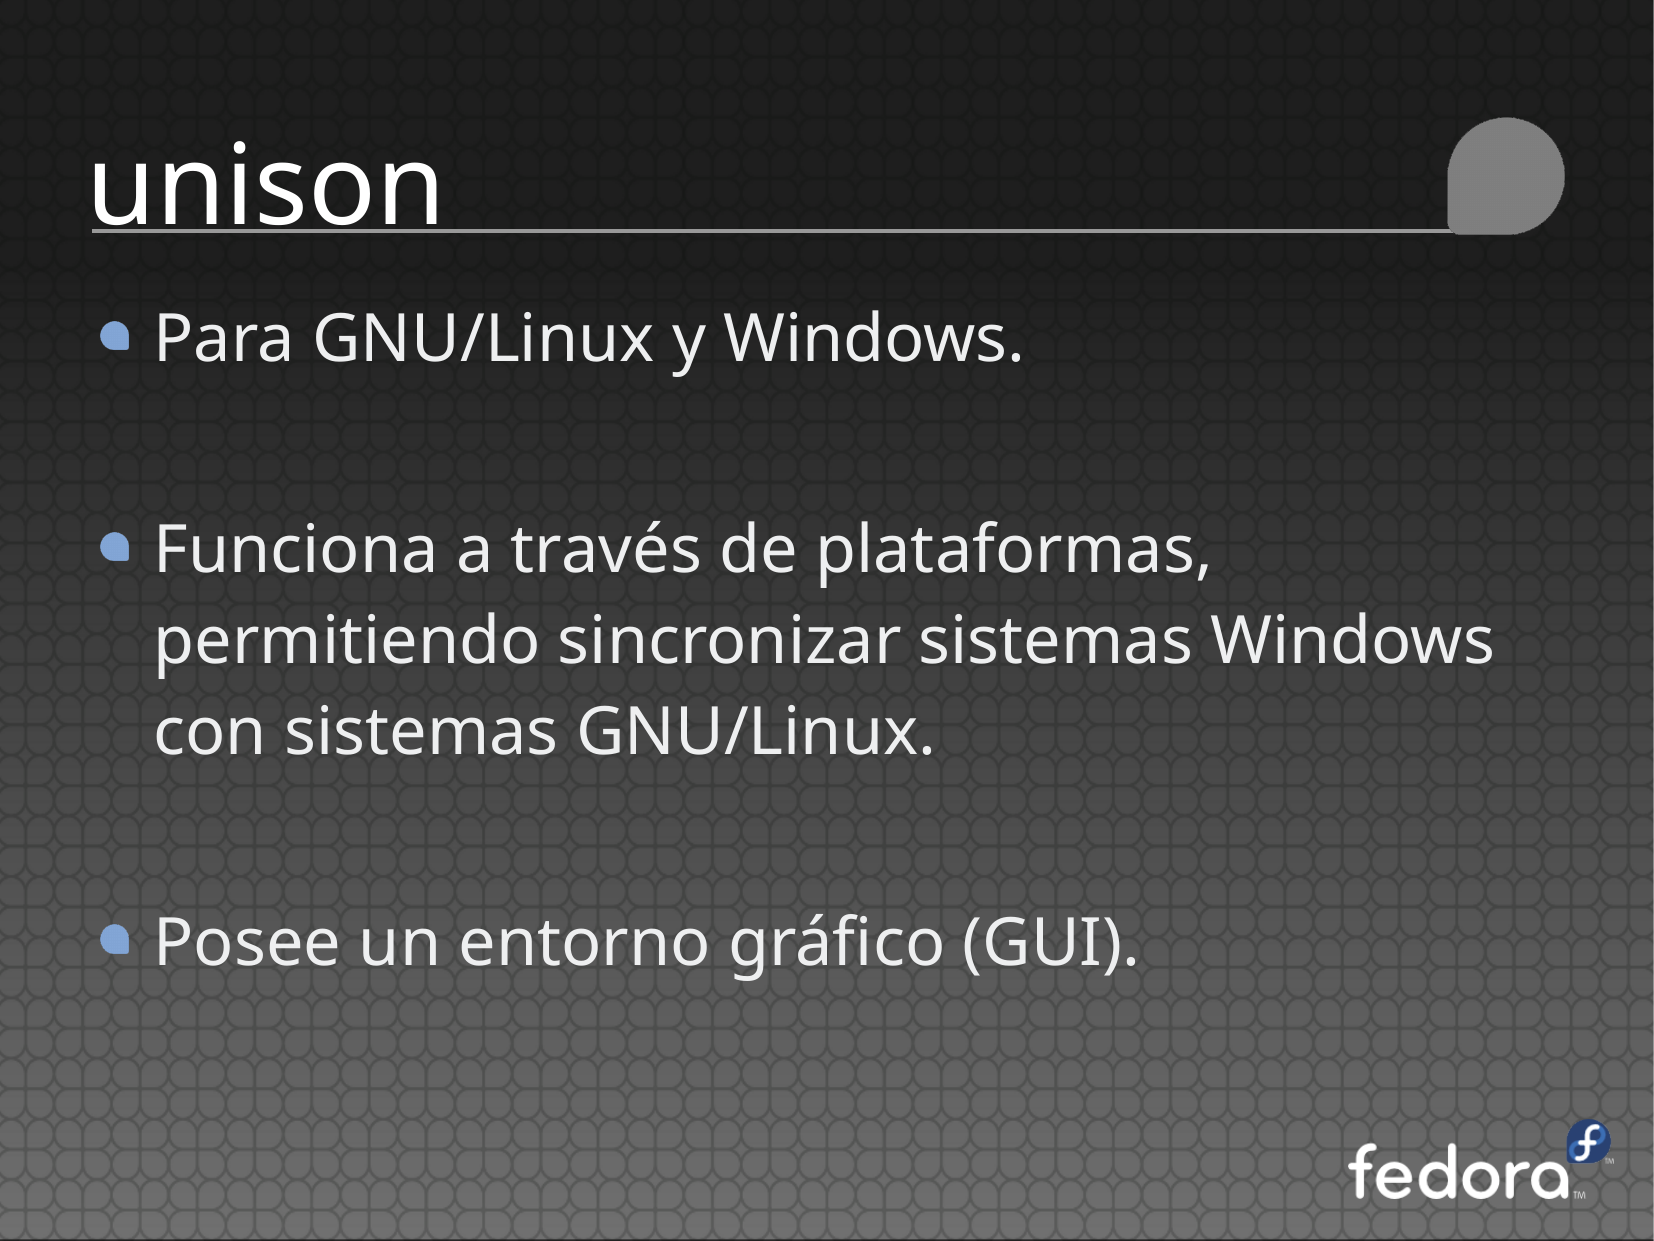

# unison
Para GNU/Linux y Windows.
Funciona a través de plataformas, permitiendo sincronizar sistemas Windows con sistemas GNU/Linux.
Posee un entorno gráfico (GUI).